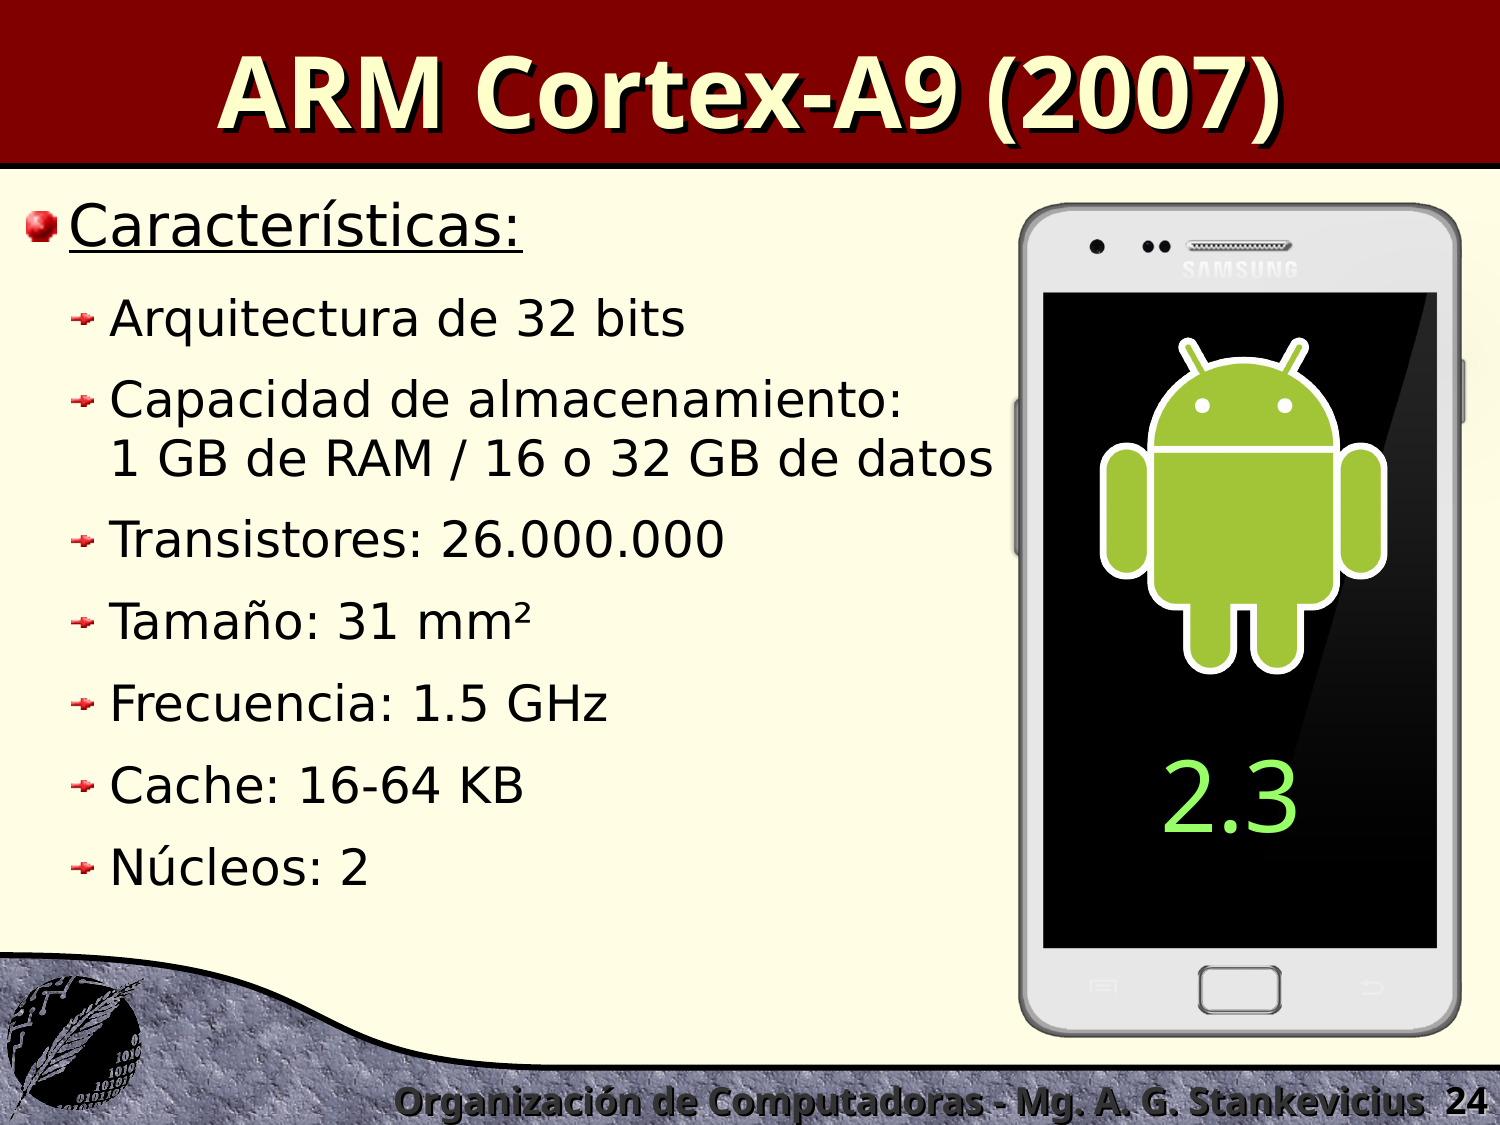

# ARM Cortex-A9 (2007)
Características:
Arquitectura de 32 bits
Capacidad de almacenamiento:
1 GB de RAM / 16 o 32 GB de datos
Transistores: 26.000.000
Tamaño: 31 mm²
Frecuencia: 1.5 GHz
Cache: 16-64 KB
Núcleos: 2
2.3
24